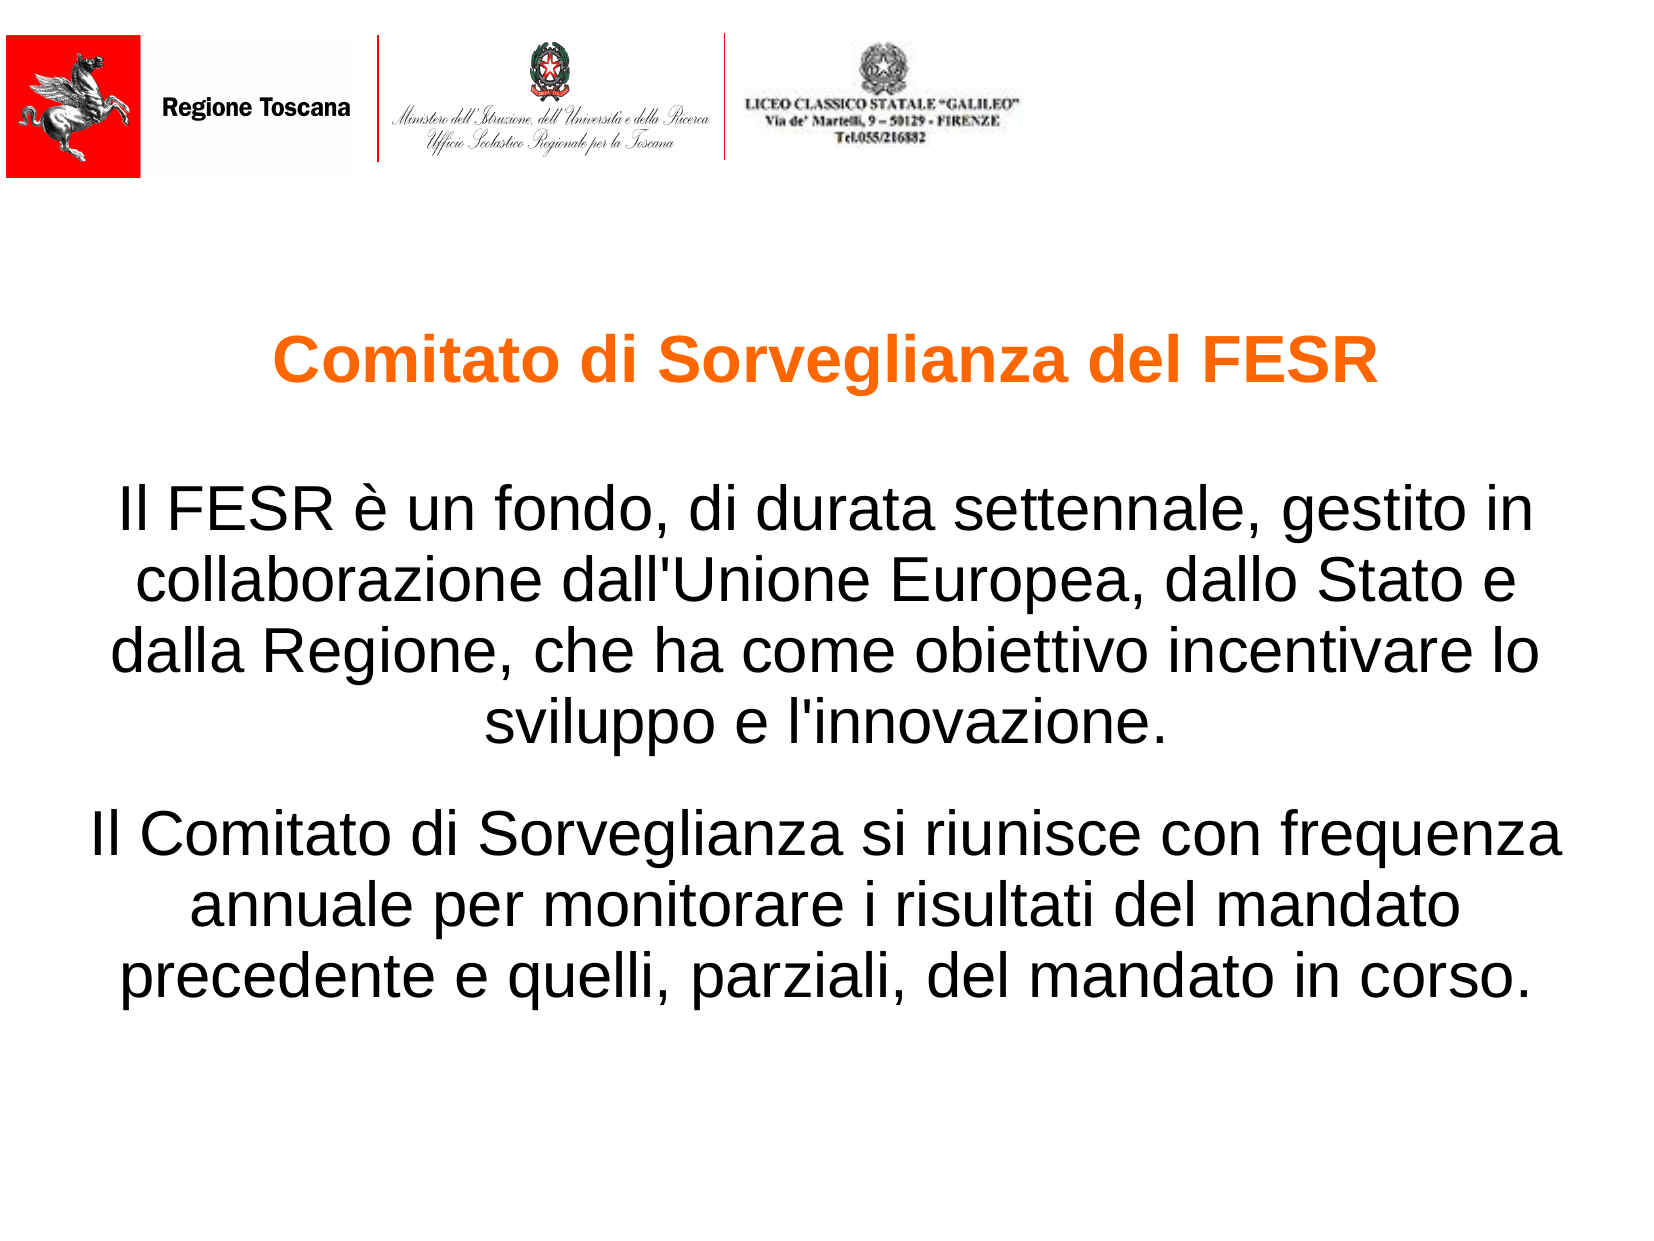

# Comitato di Sorveglianza del FESR
Il FESR è un fondo, di durata settennale, gestito in collaborazione dall'Unione Europea, dallo Stato e dalla Regione, che ha come obiettivo incentivare lo sviluppo e l'innovazione.
Il Comitato di Sorveglianza si riunisce con frequenza annuale per monitorare i risultati del mandato precedente e quelli, parziali, del mandato in corso.